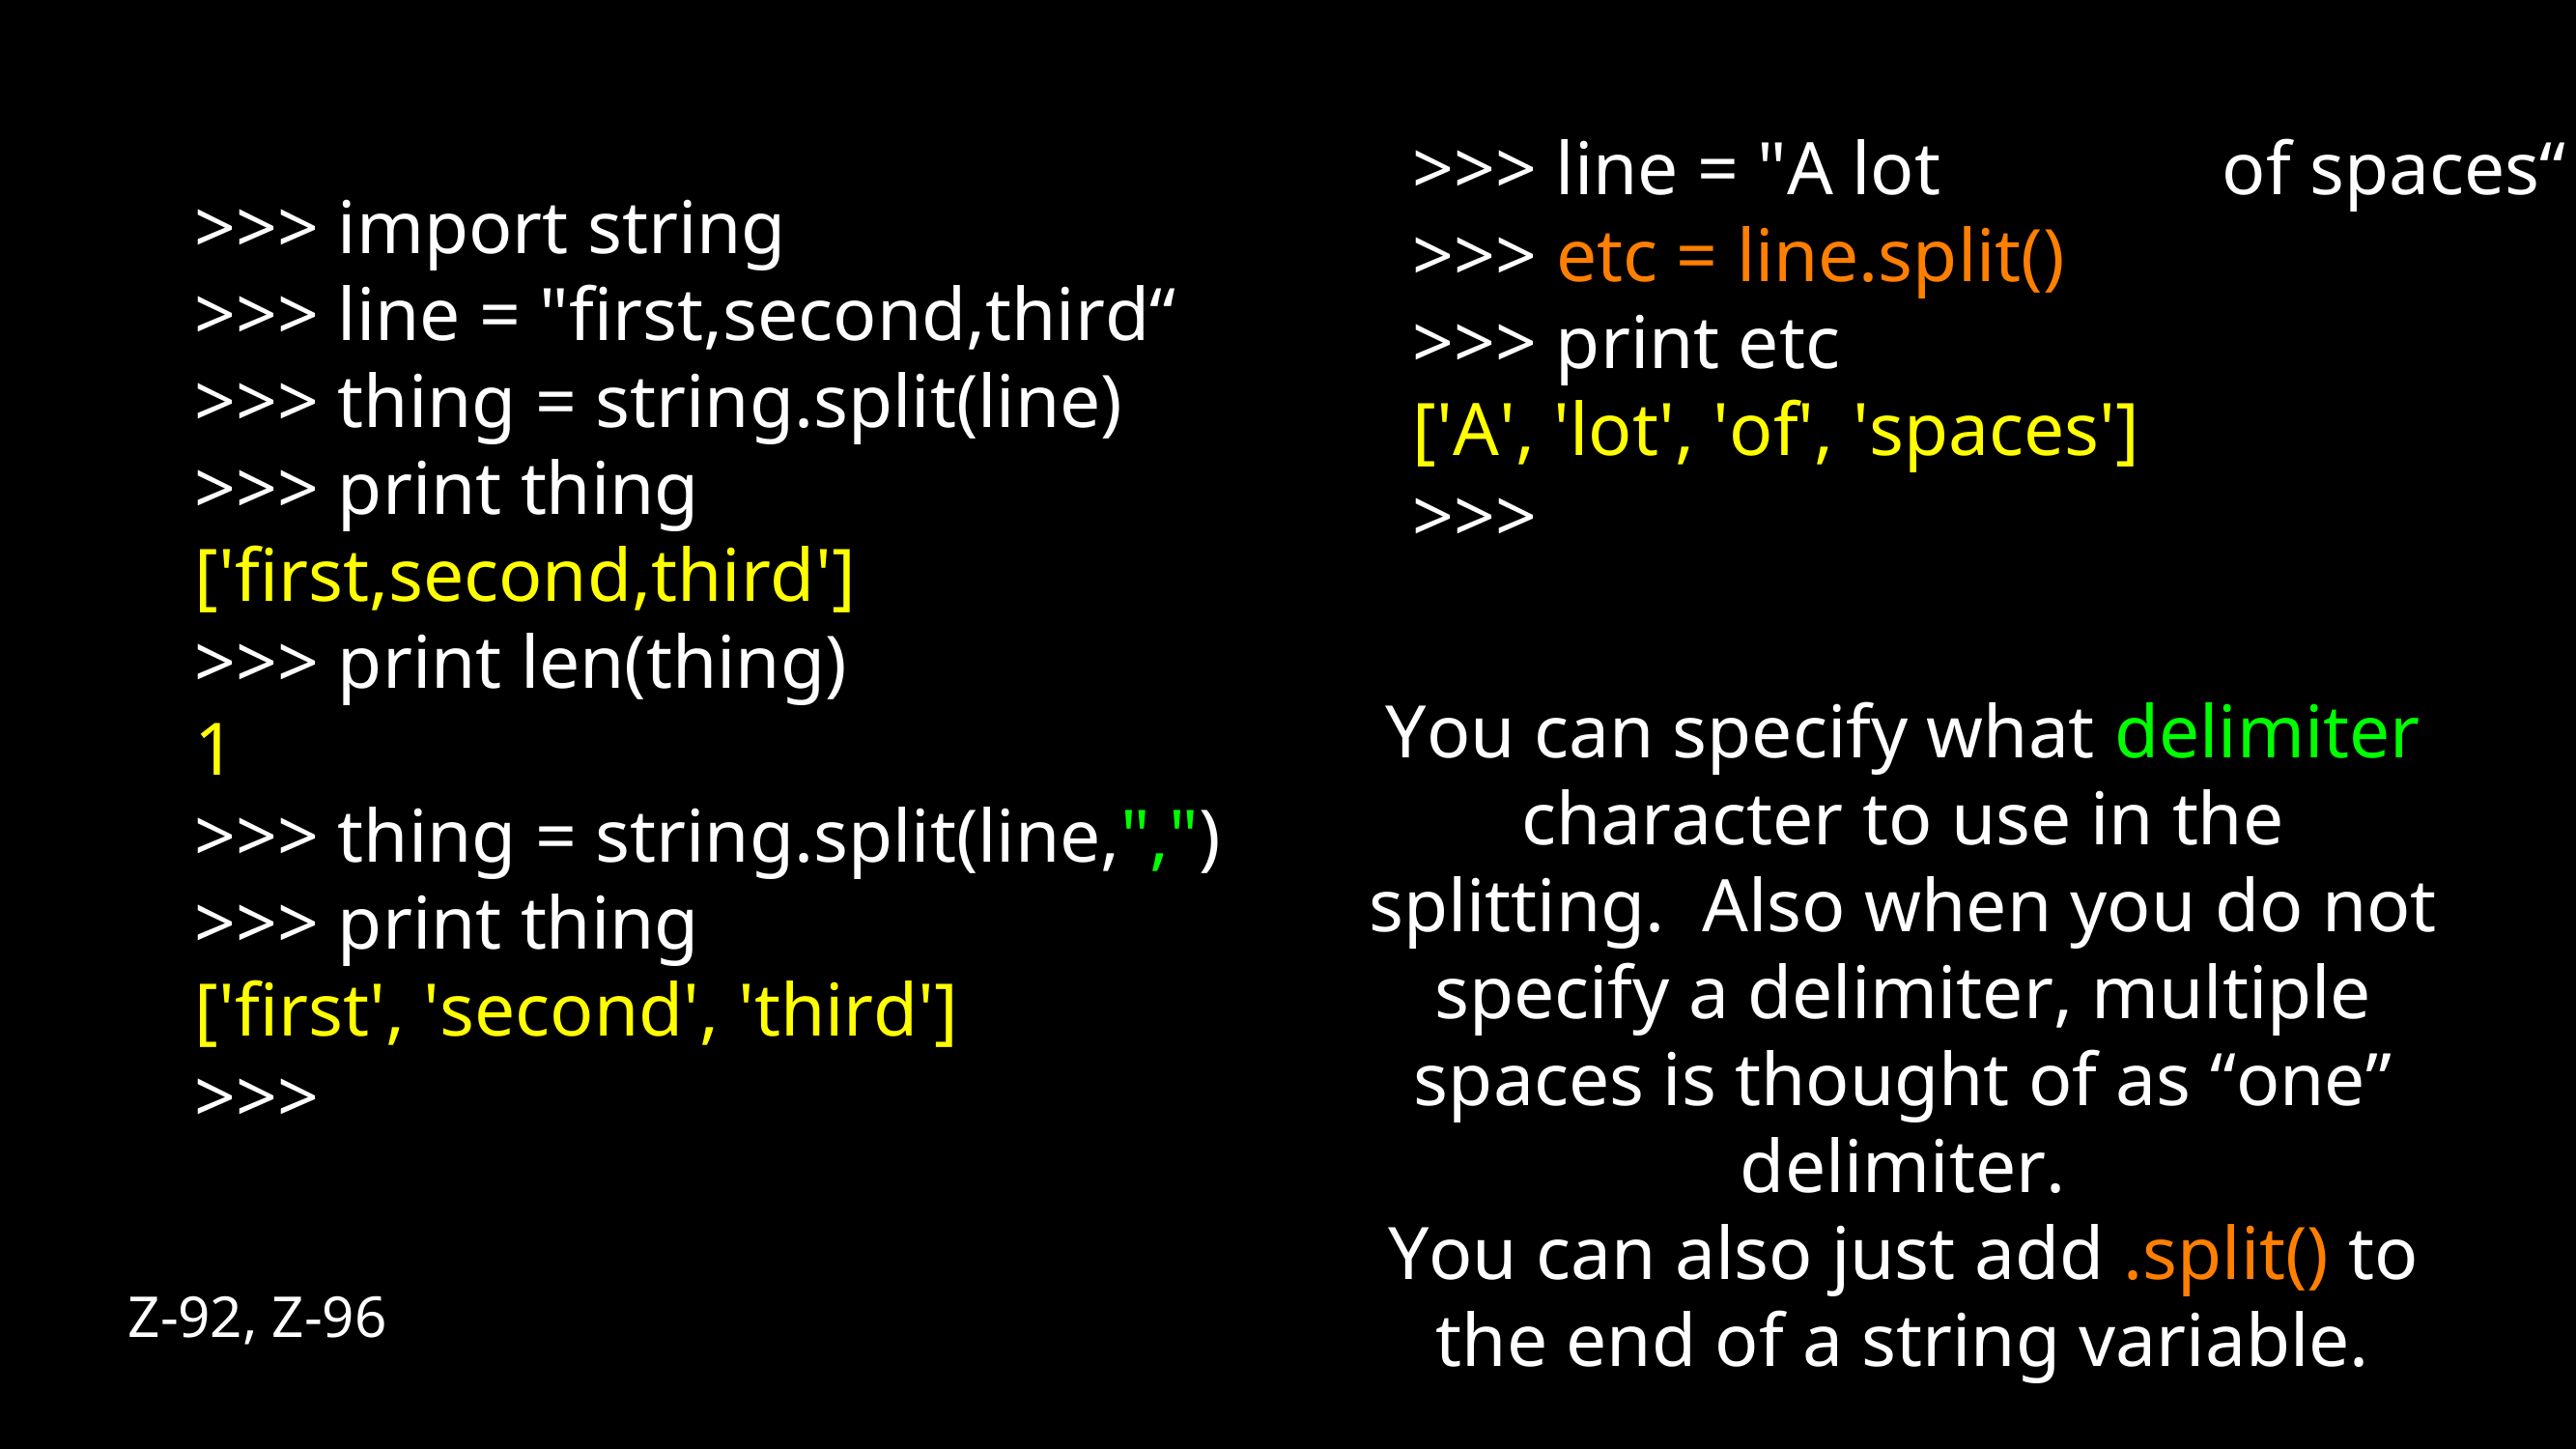

>>> line = "A lot of spaces“
>>> etc = line.split()
>>> print etc
['A', 'lot', 'of', 'spaces']
>>>
>>> import string
>>> line = "first,second,third“
>>> thing = string.split(line)
>>> print thing
['first,second,third']
>>> print len(thing)
1
>>> thing = string.split(line,",")
>>> print thing
['first', 'second', 'third']
>>>
You can specify what delimiter character to use in the splitting. Also when you do not specify a delimiter, multiple spaces is thought of as “one” delimiter.
You can also just add .split() to the end of a string variable.
Z-92, Z-96